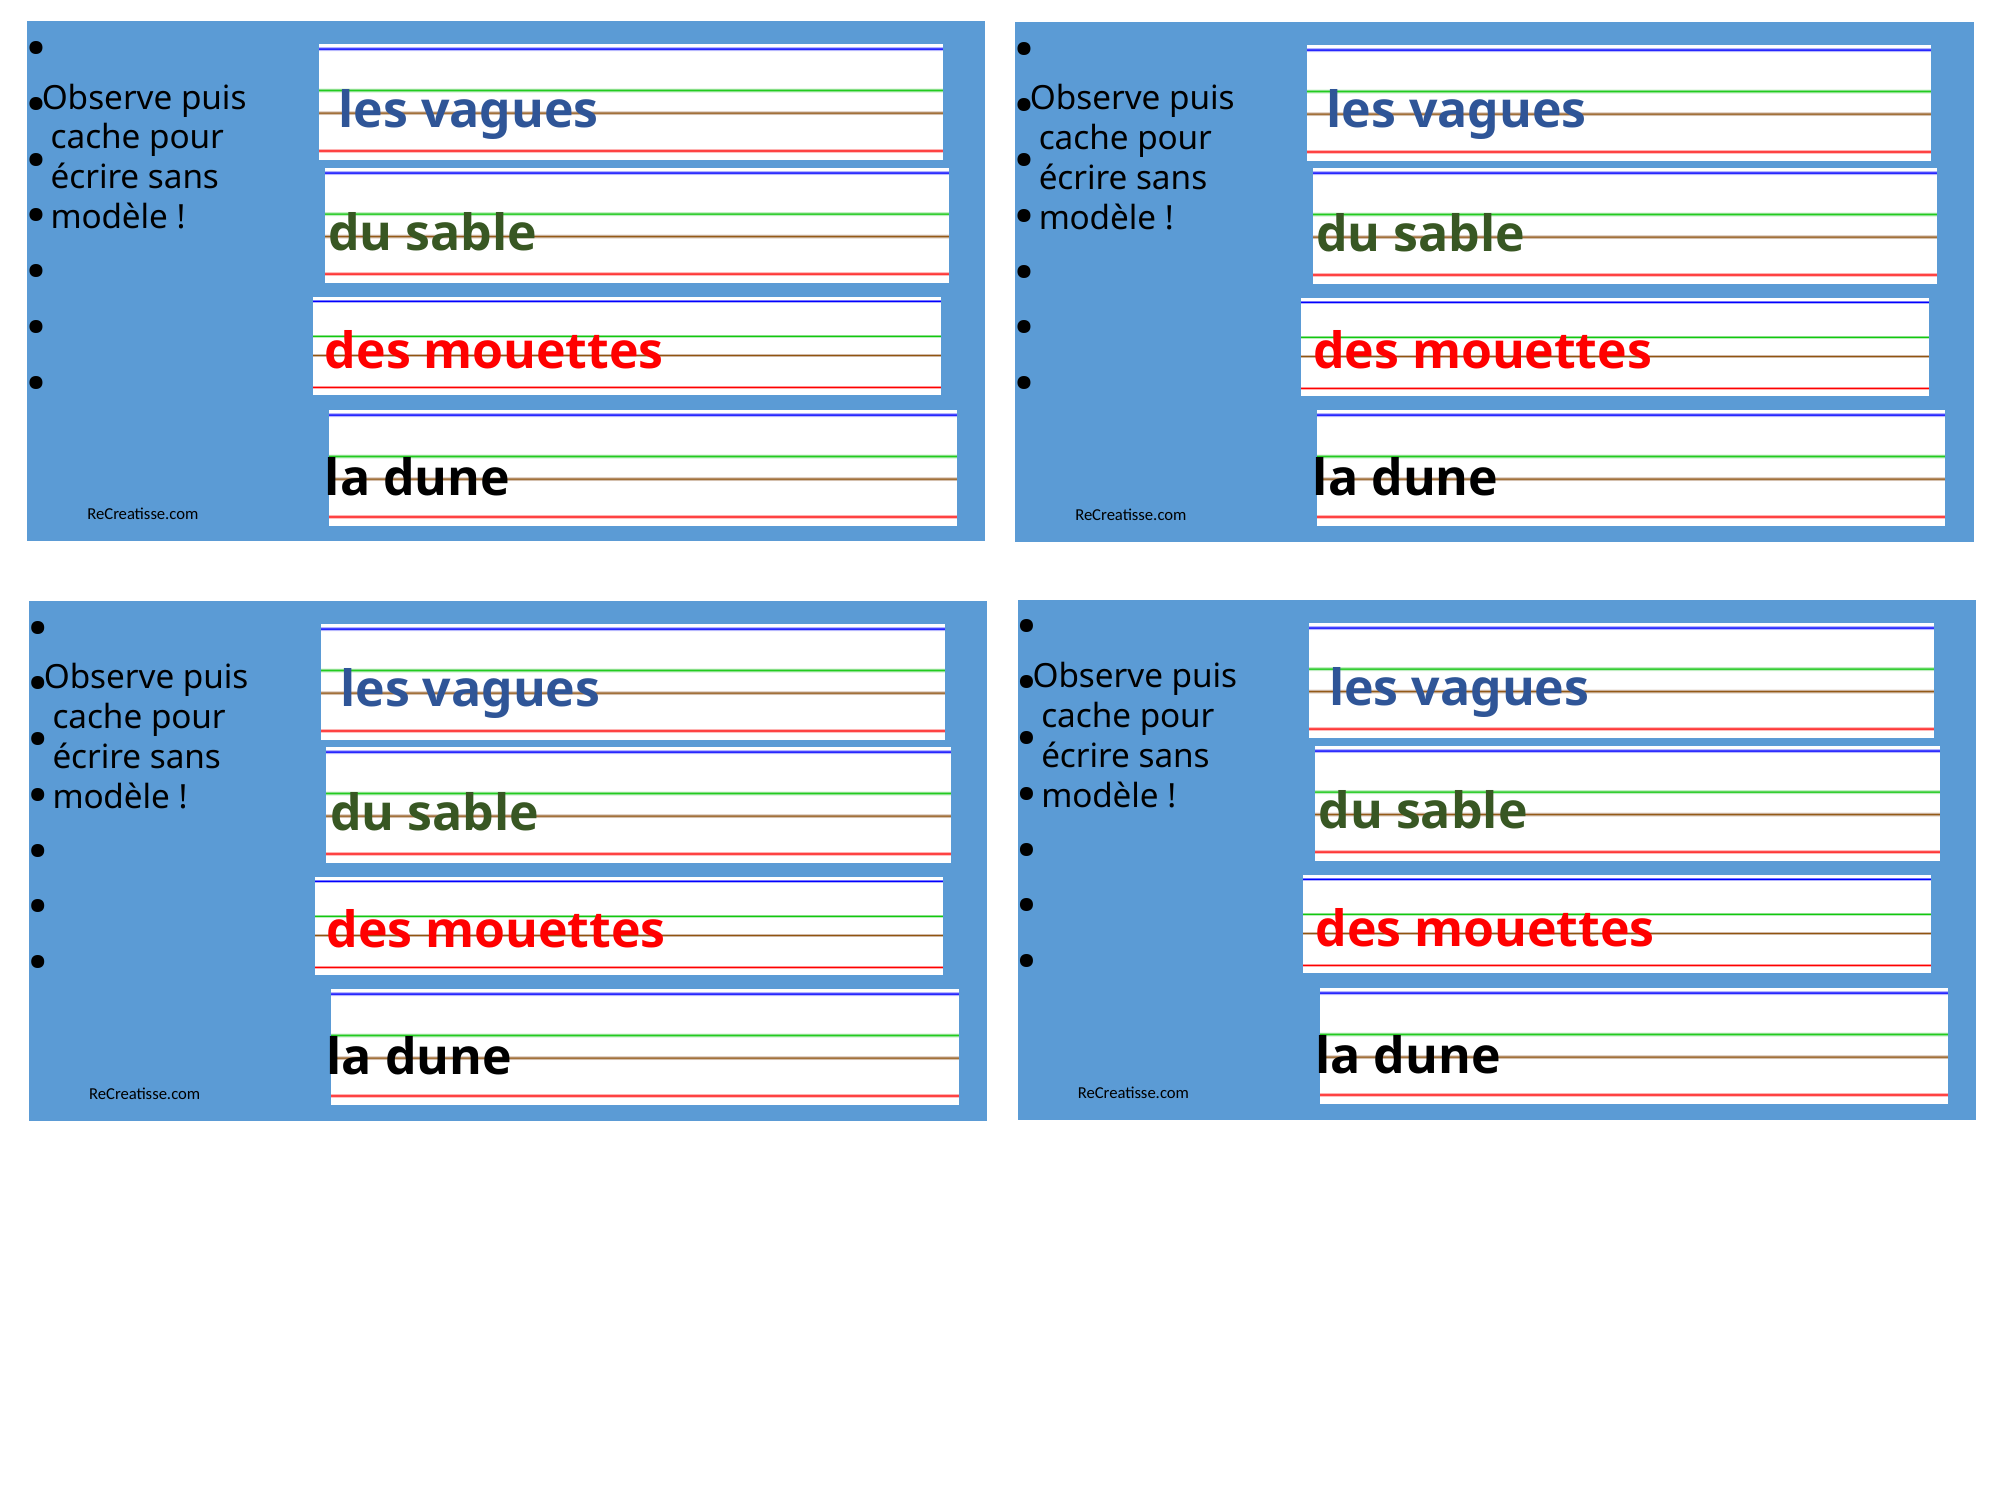

| | |
| --- | --- |
| | |
| --- | --- |
Observe puis
 cache pour
 écrire sans
 modèle !
Observe puis
 cache pour
 écrire sans
 modèle !
les vagues
les vagues
du sable
du sable
des mouettes
des mouettes
la dune
la dune
ReCreatisse.com
ReCreatisse.com
| | |
| --- | --- |
| | |
| --- | --- |
Observe puis
 cache pour
 écrire sans
 modèle !
Observe puis
 cache pour
 écrire sans
 modèle !
les vagues
les vagues
du sable
du sable
des mouettes
des mouettes
la dune
la dune
ReCreatisse.com
ReCreatisse.com